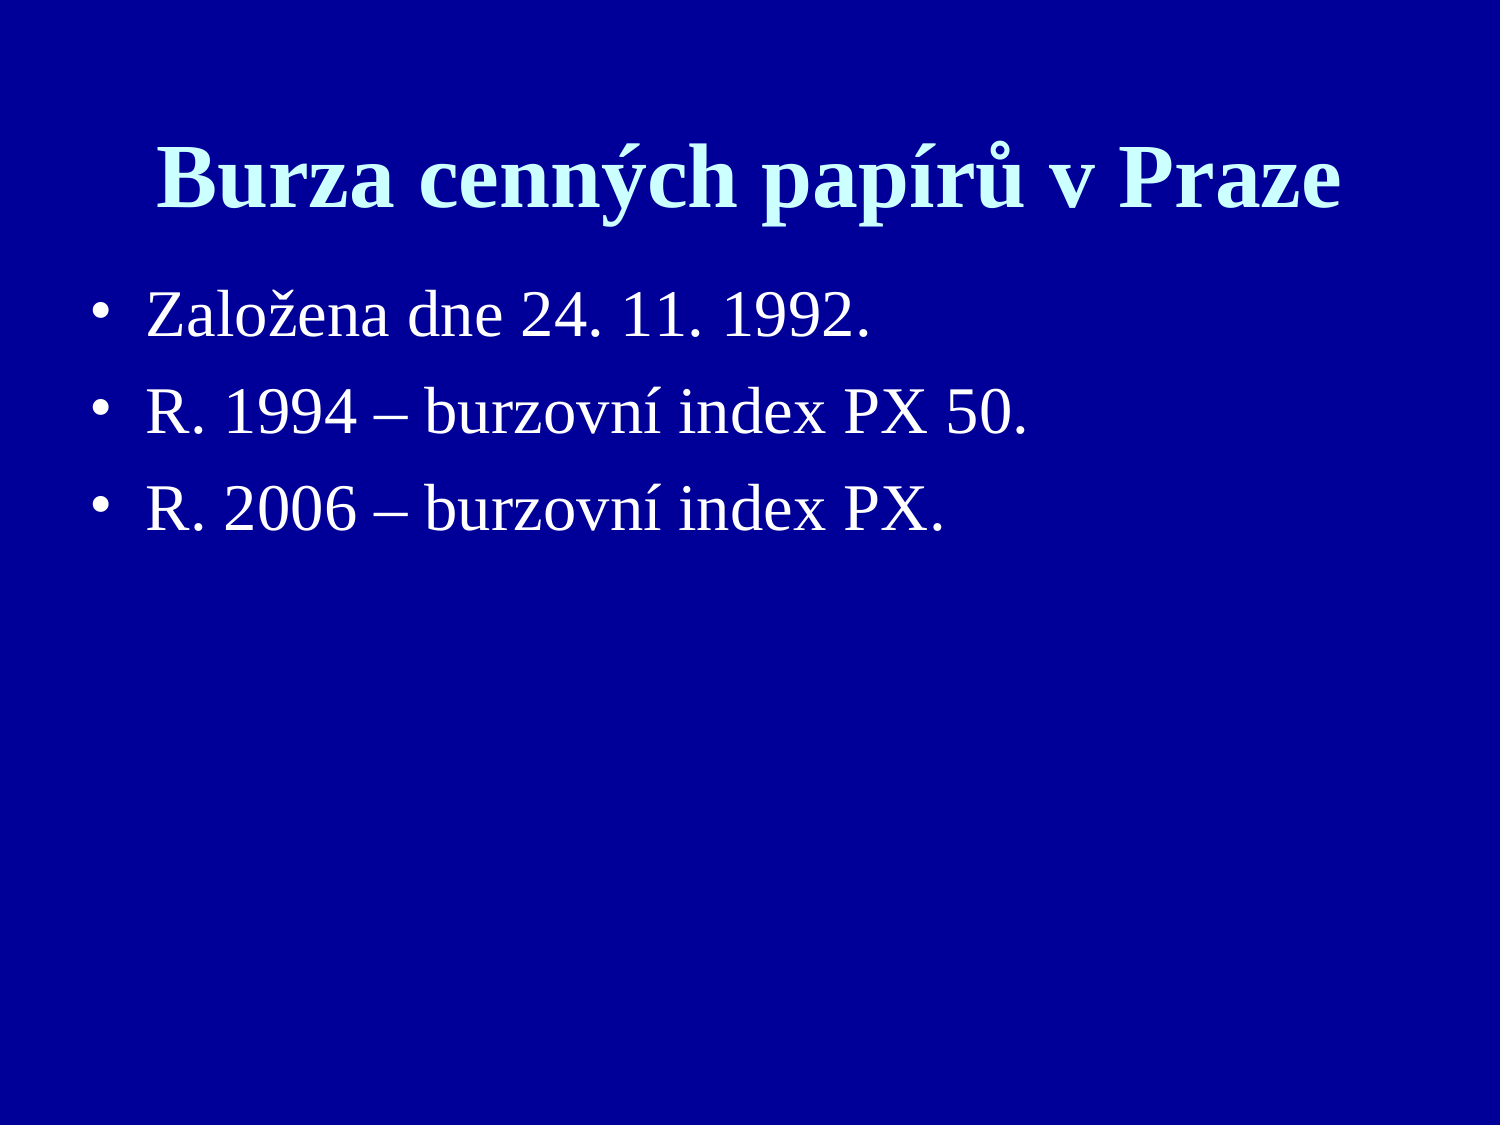

# Burza cenných papírů v Praze
Založena dne 24. 11. 1992.
R. 1994 – burzovní index PX 50.
R. 2006 – burzovní index PX.